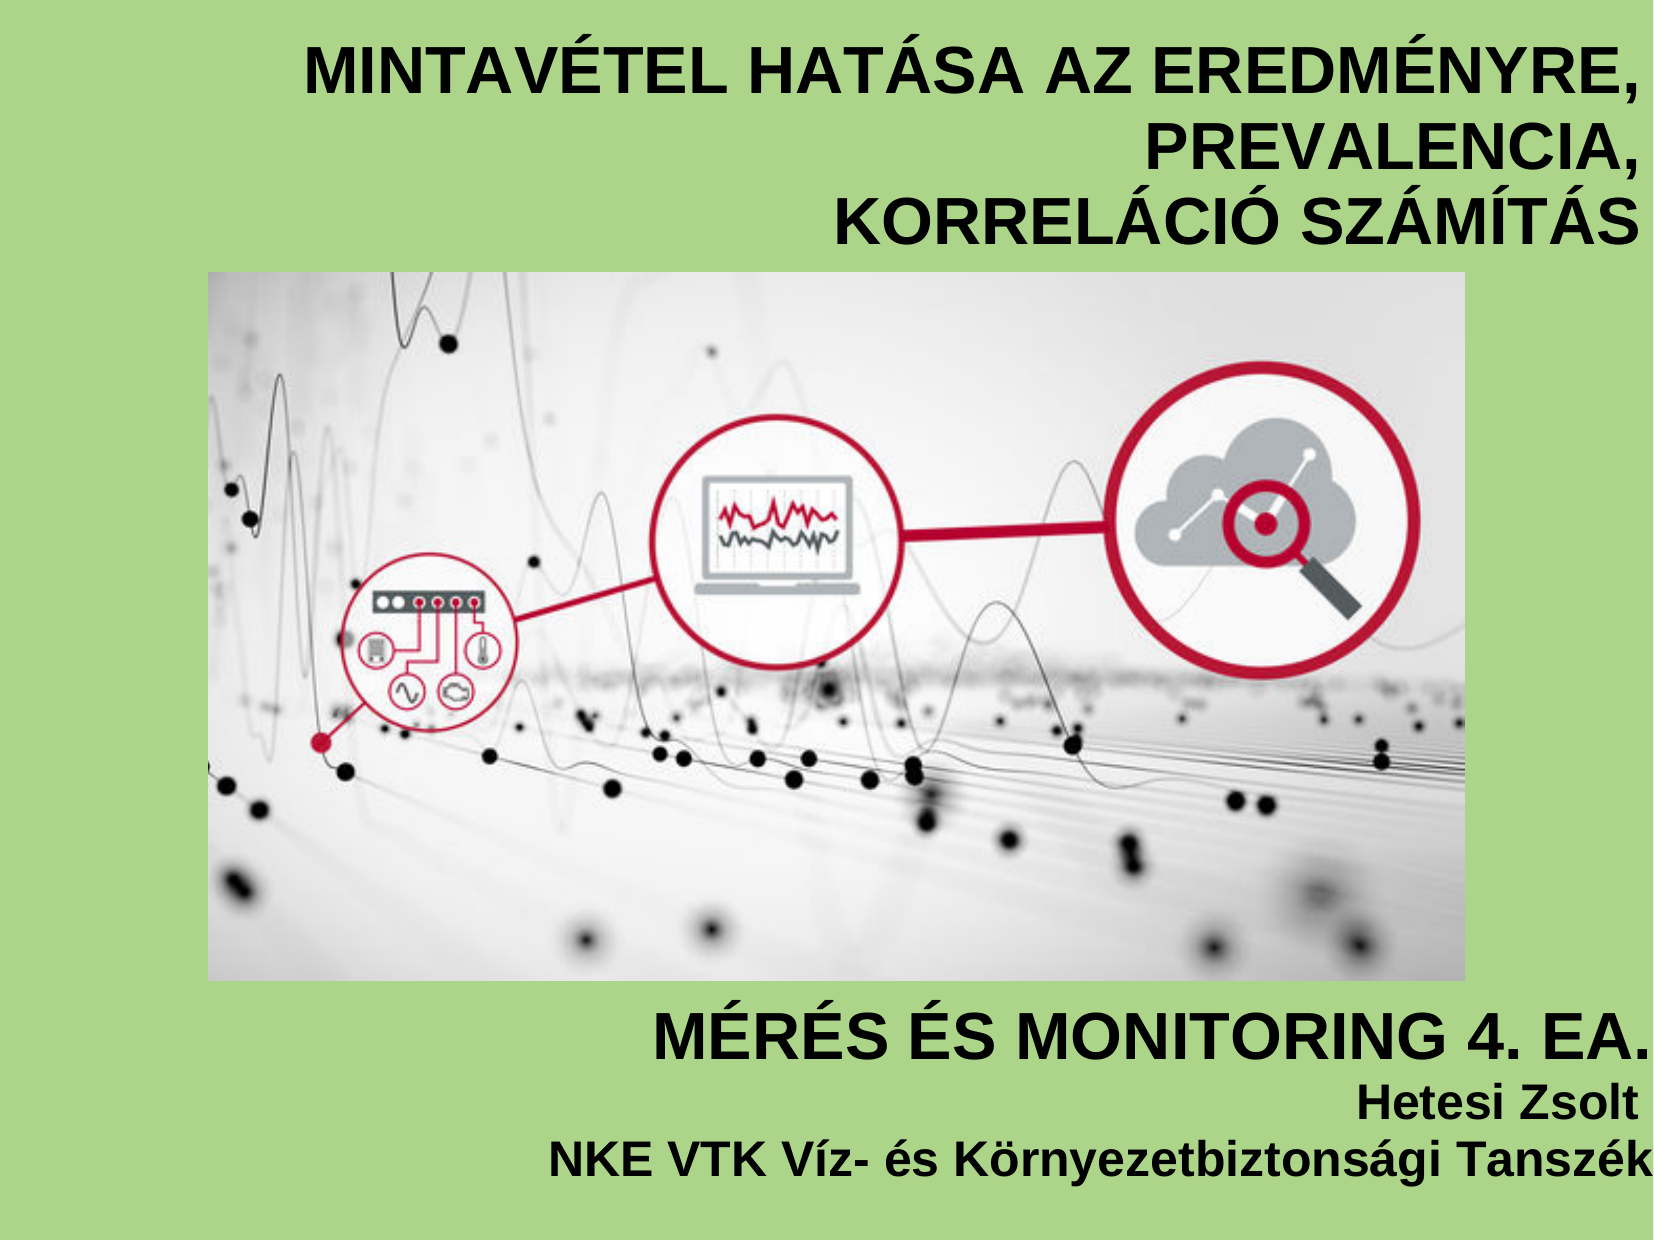

# MINTAVÉTEL HATÁSA AZ EREDMÉNYRE, PREVALENCIA,
KORRELÁCIÓ SZÁMÍTÁS
MÉRÉS ÉS MONITORING 4. EA.
Hetesi Zsolt
NKE VTK Víz- és Környezetbiztonsági Tanszék